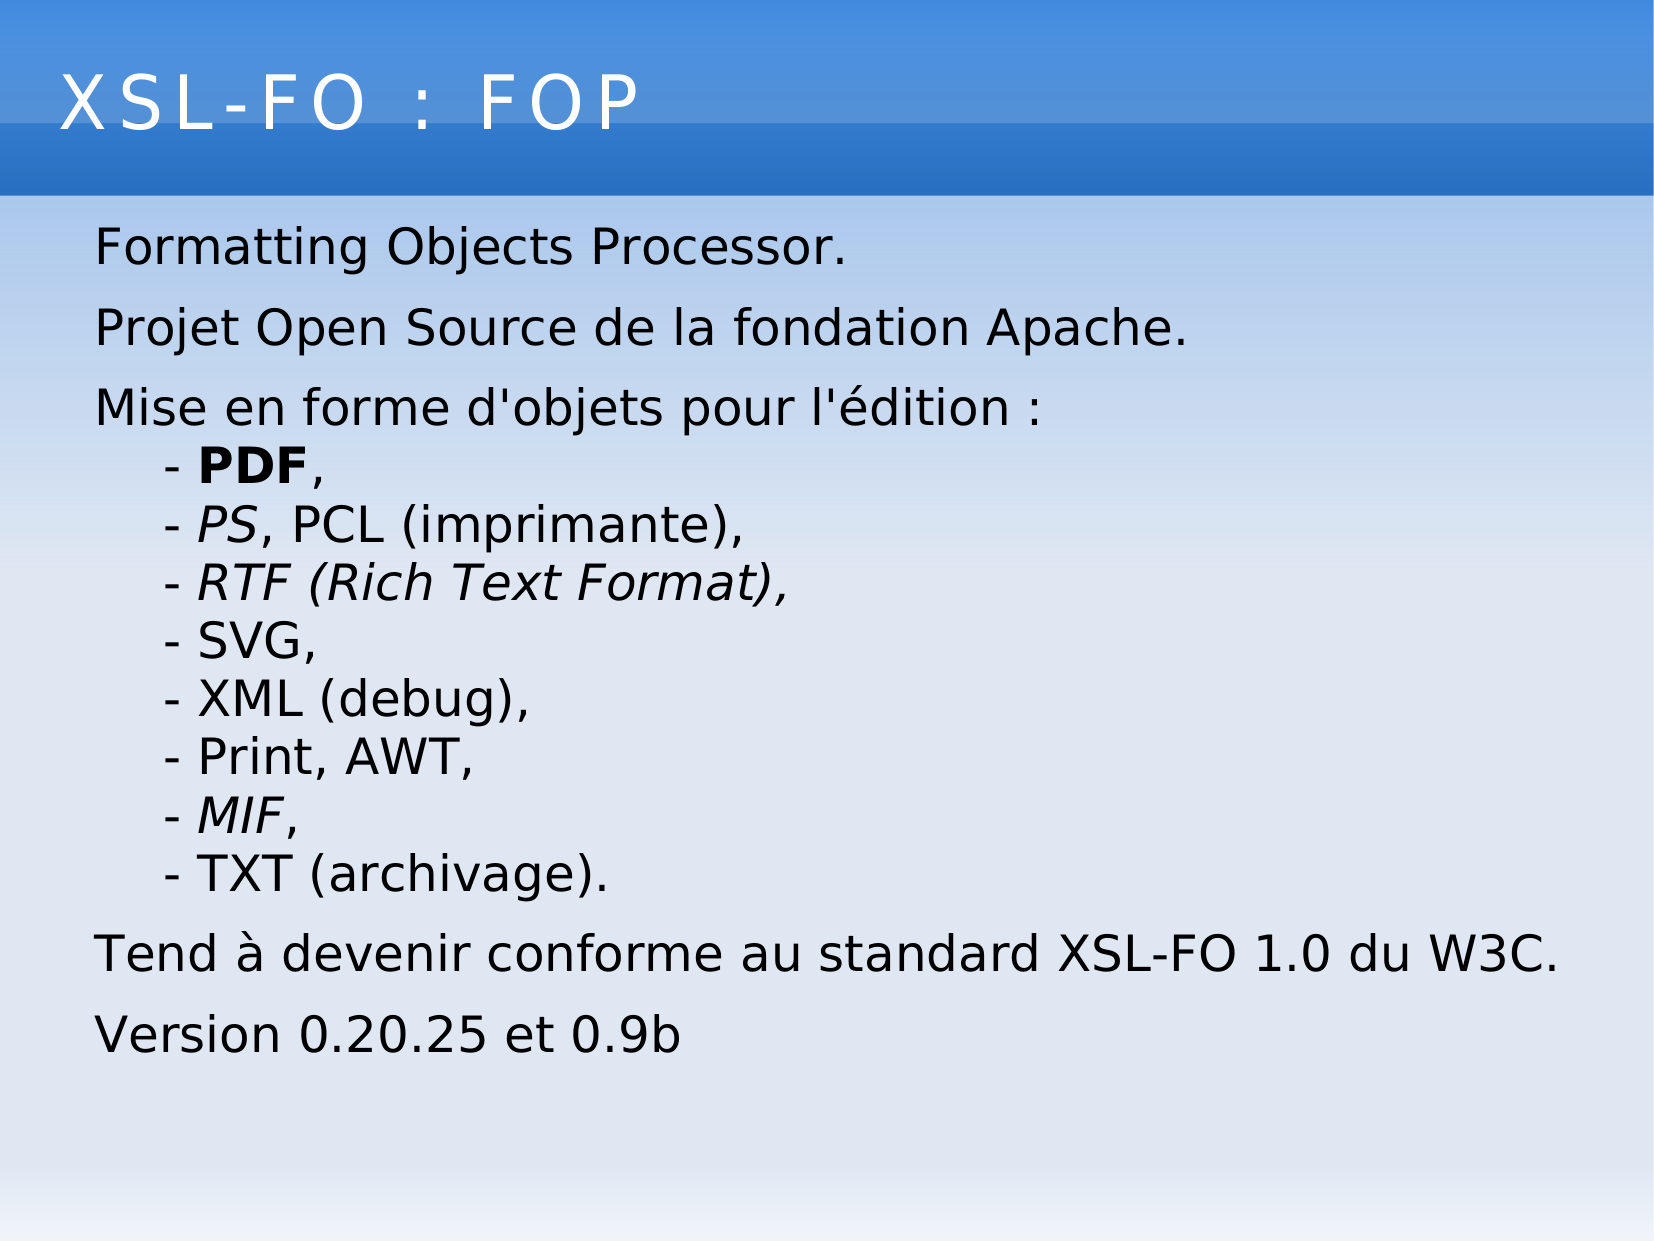

# XSL-FO : FOP
Formatting Objects Processor.
Projet Open Source de la fondation Apache.
Mise en forme d'objets pour l'édition :
 - PDF,
 - PS, PCL (imprimante),
 - RTF (Rich Text Format),
 - SVG,
 - XML (debug),
 - Print, AWT,
 - MIF,
 - TXT (archivage).
Tend à devenir conforme au standard XSL-FO 1.0 du W3C.
Version 0.20.25 et 0.9b